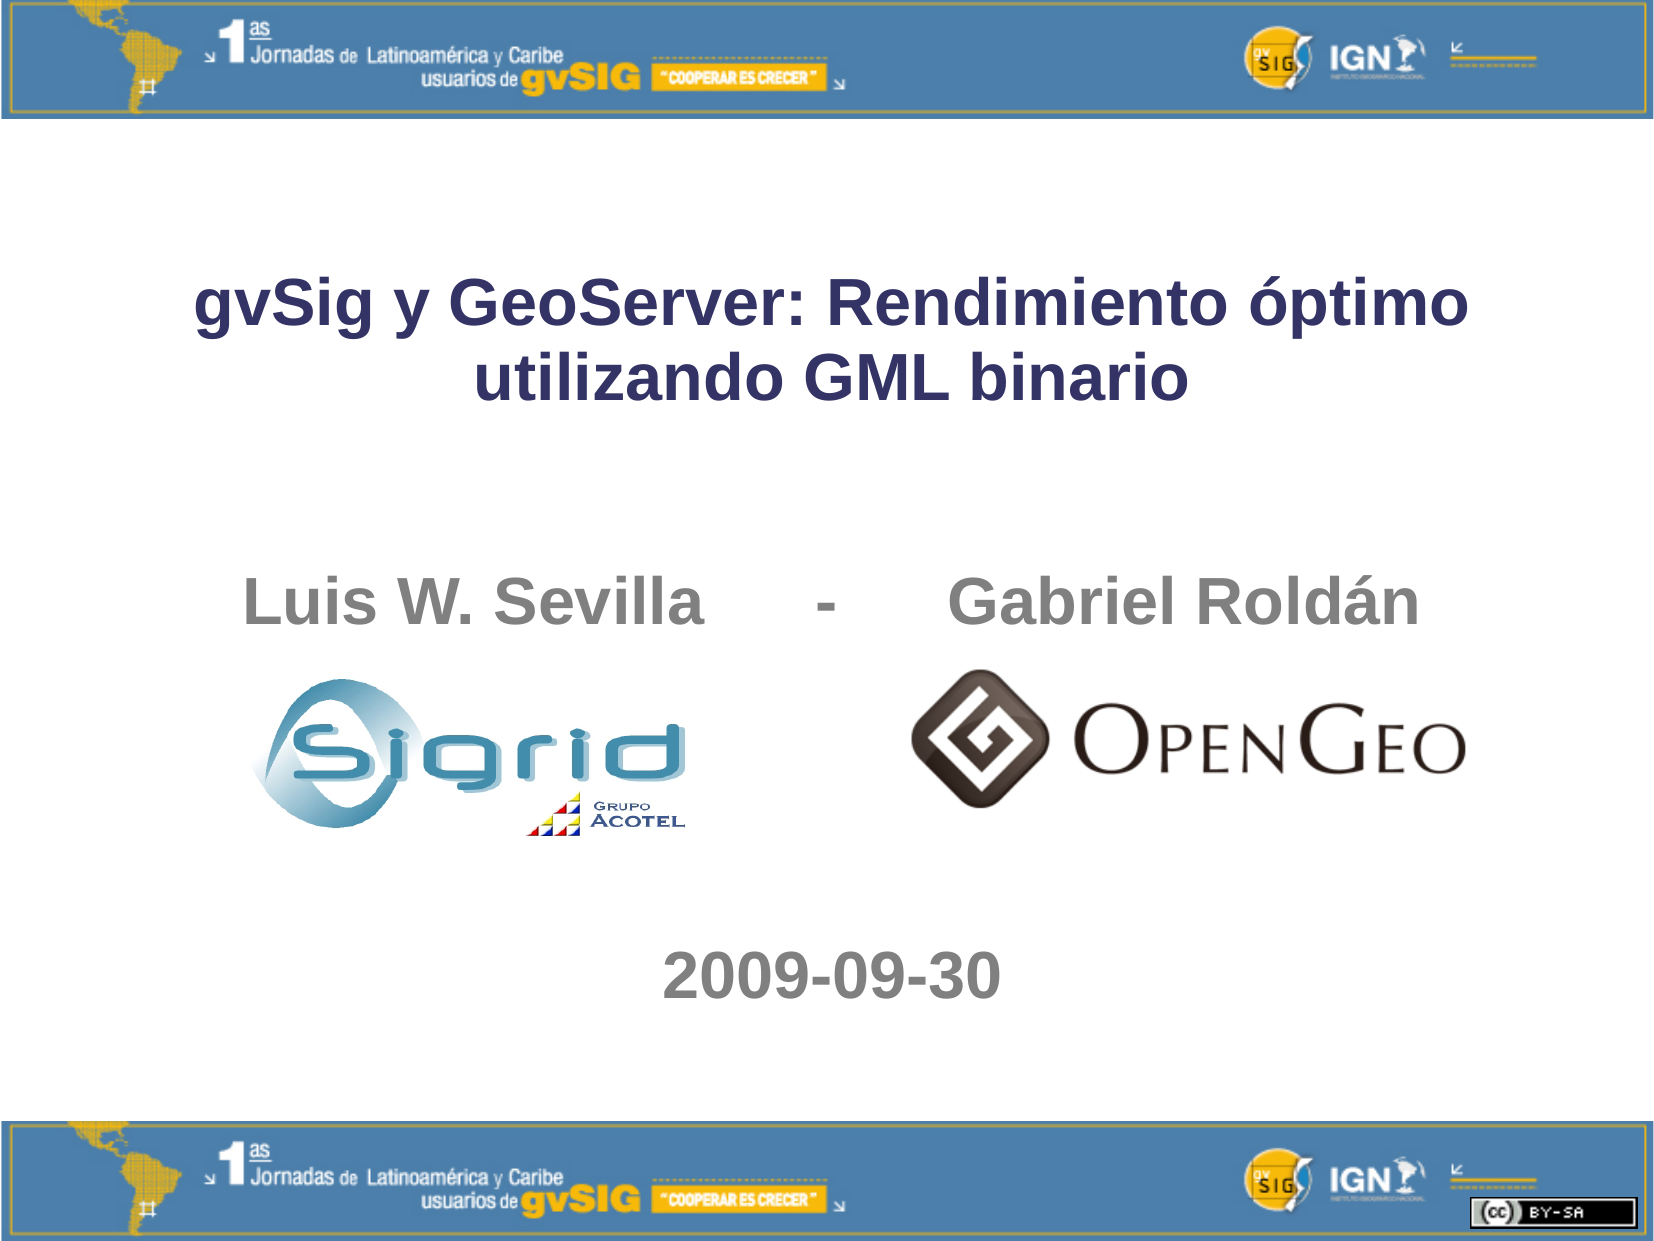

gvSig y GeoServer: Rendimiento óptimo utilizando GML binario
Luis W. Sevilla - Gabriel Roldán
2009-09-30